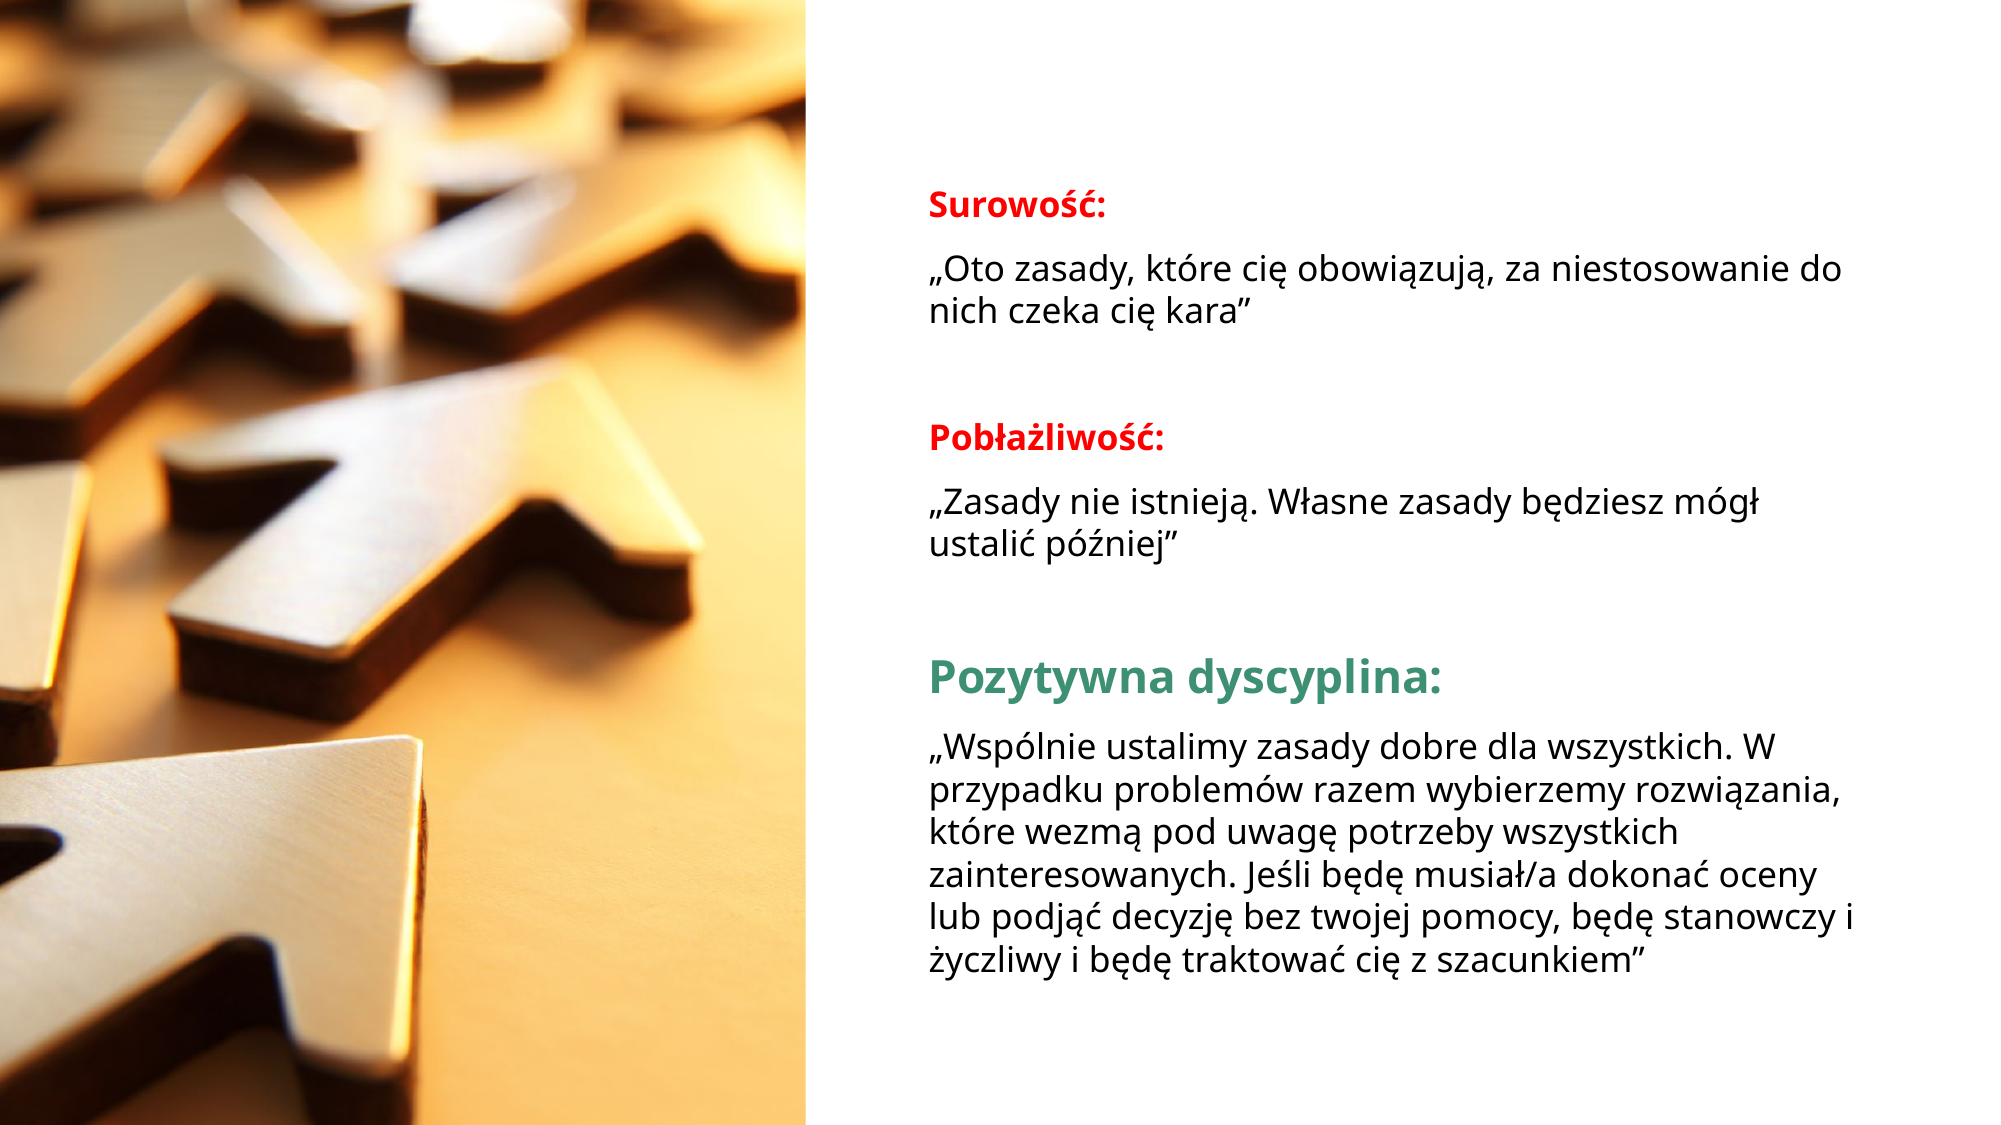

# Surowość:
„Oto zasady, które cię obowiązują, za niestosowanie do nich czeka cię kara”
Pobłażliwość:
„Zasady nie istnieją. Własne zasady będziesz mógł ustalić później”
Pozytywna dyscyplina:
„Wspólnie ustalimy zasady dobre dla wszystkich. W przypadku problemów razem wybierzemy rozwiązania, które wezmą pod uwagę potrzeby wszystkich zainteresowanych. Jeśli będę musiał/a dokonać oceny lub podjąć decyzję bez twojej pomocy, będę stanowczy i życzliwy i będę traktować cię z szacunkiem”